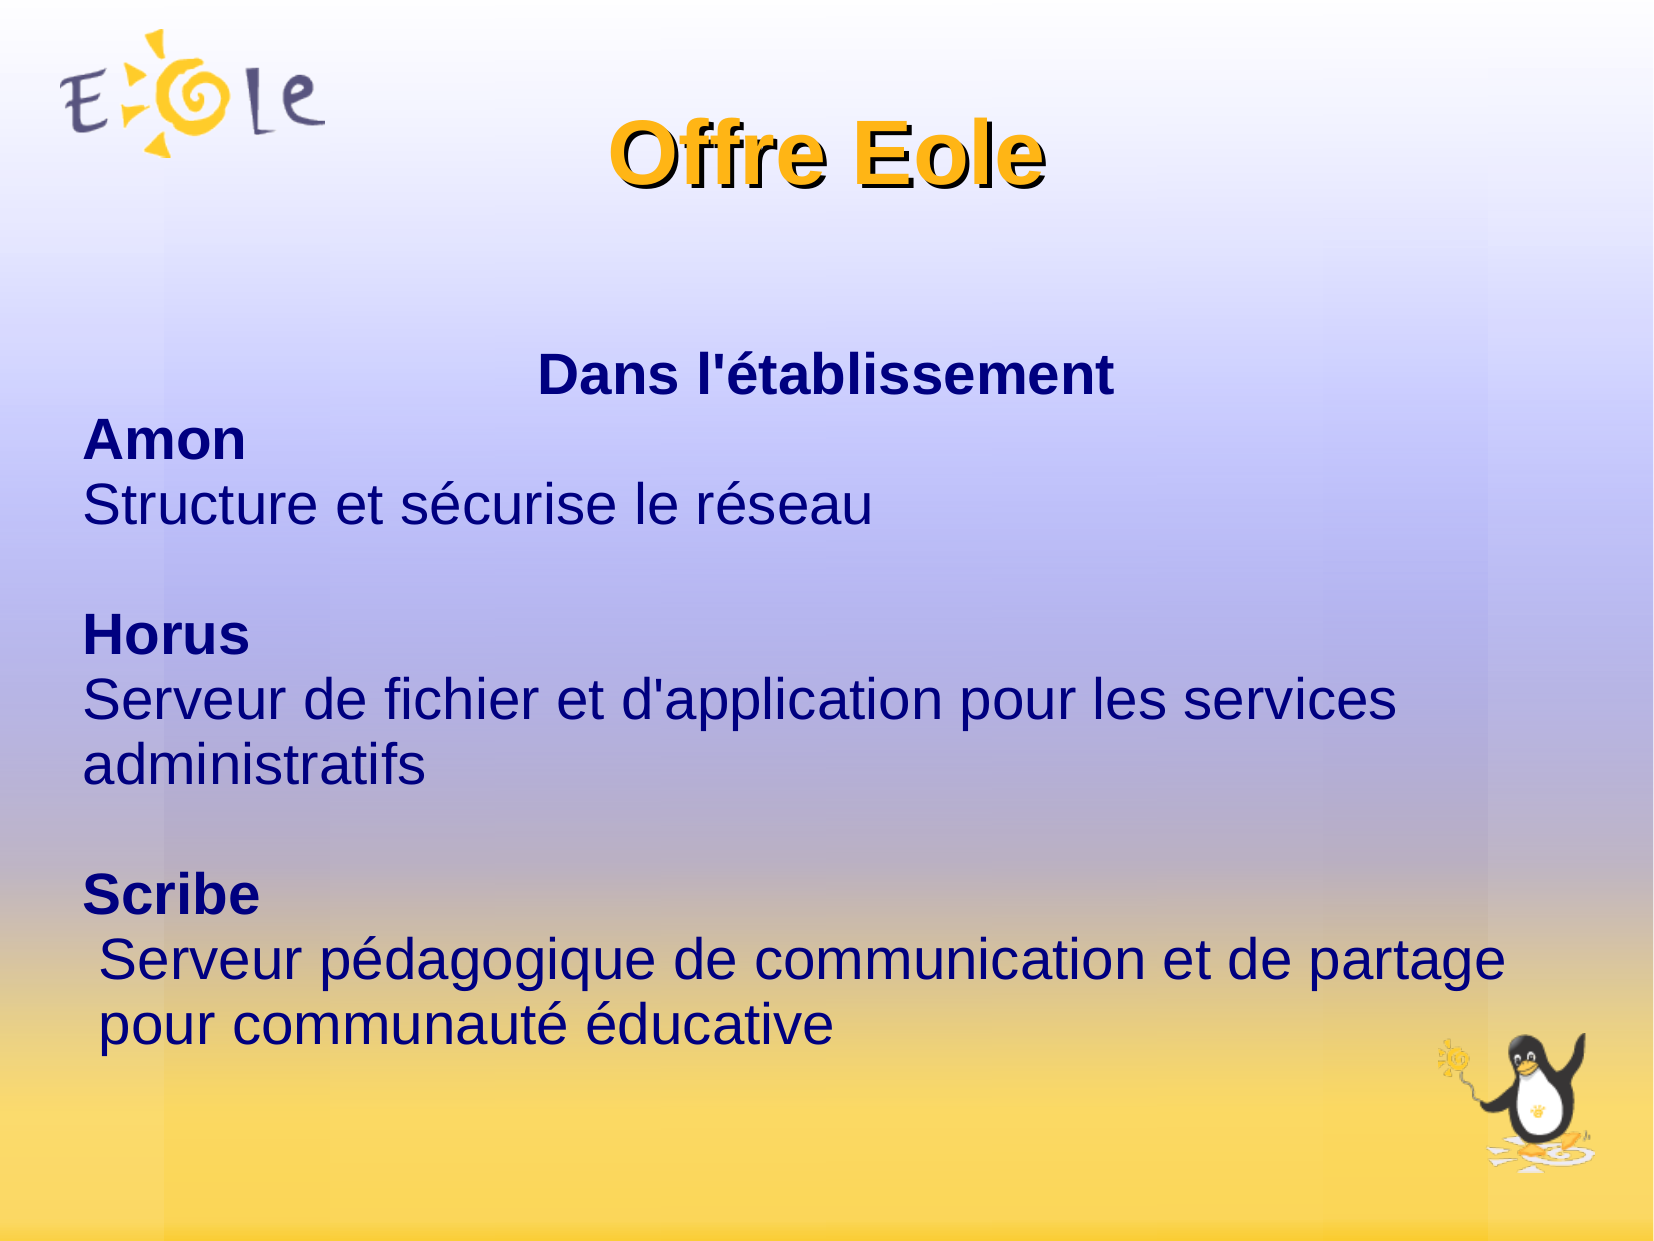

# Offre Eole
Dans l'établissement
Amon
Structure et sécurise le réseau
Horus
Serveur de fichier et d'application pour les services administratifs
Scribe
 Serveur pédagogique de communication et de partage
 pour communauté éducative